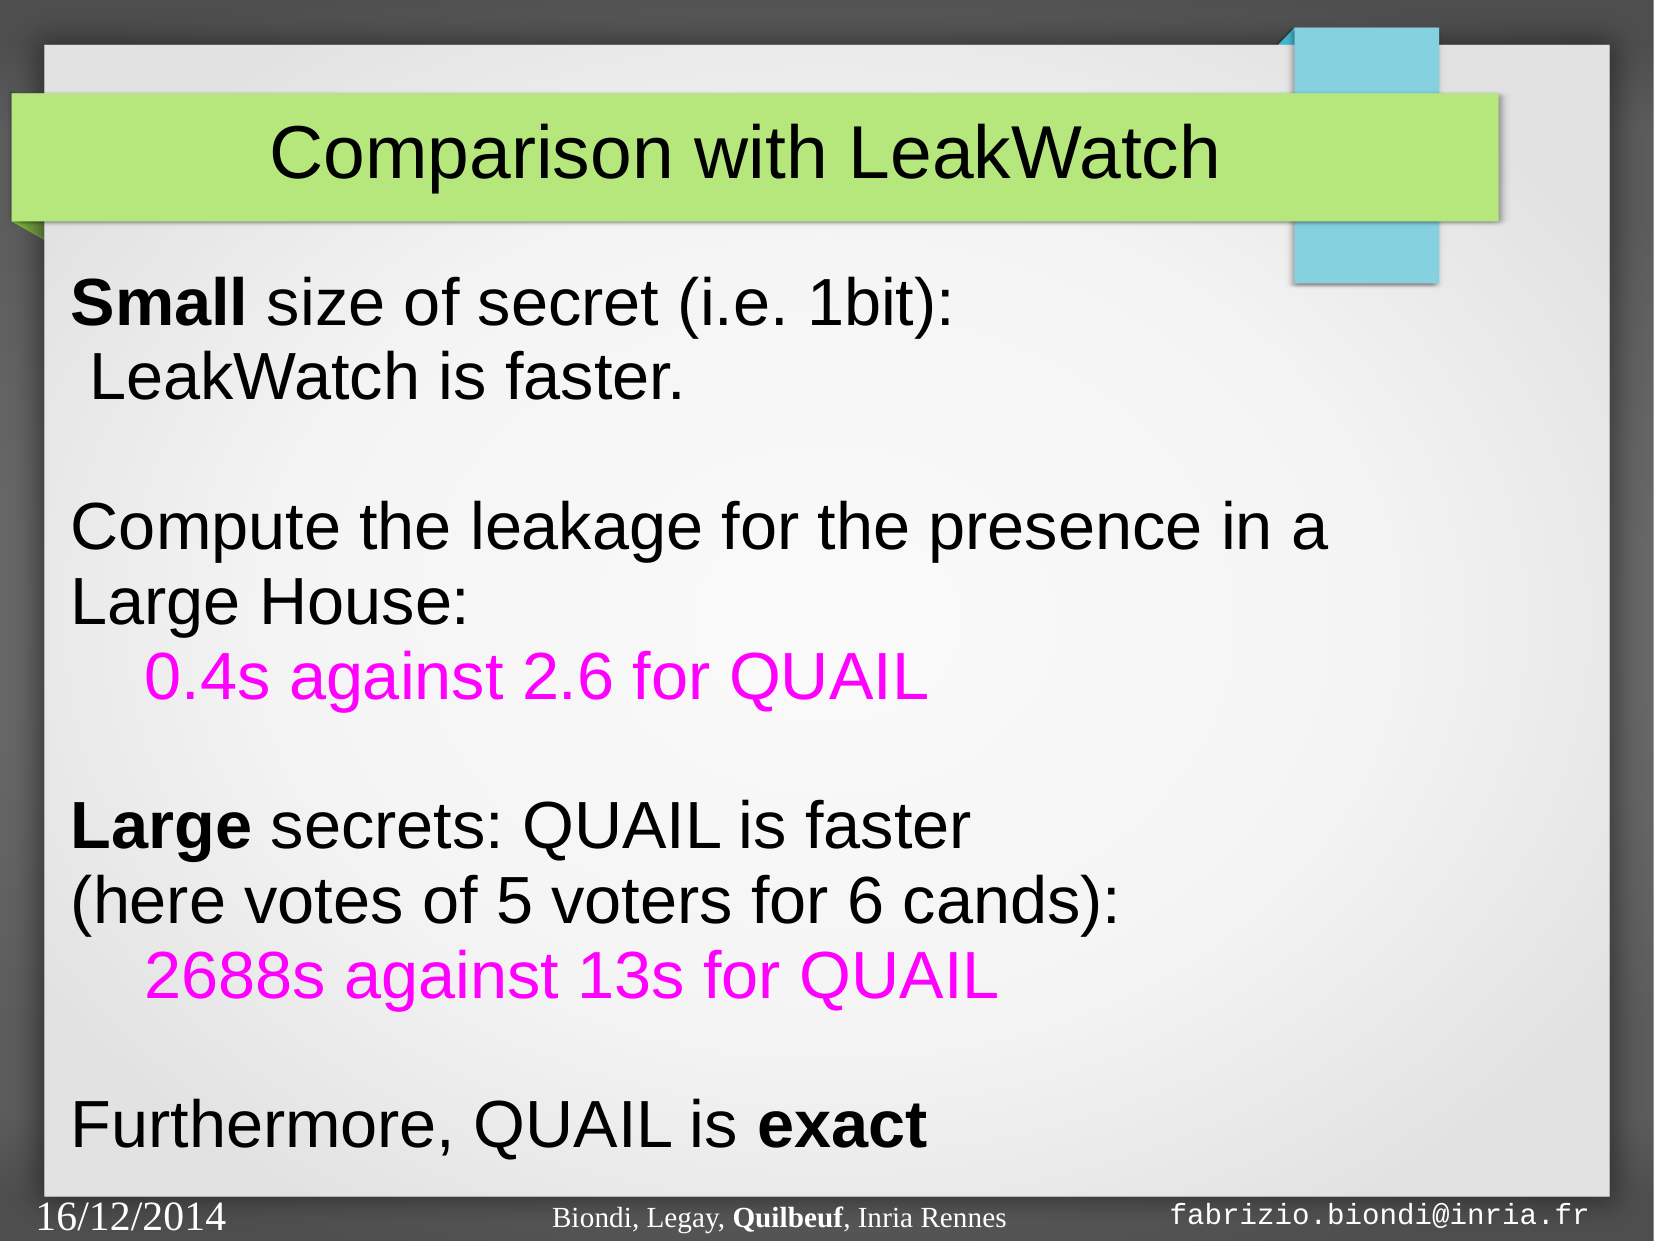

Comparison with LeakWatch
# Small size of secret (i.e. 1bit):
 LeakWatch is faster.
Compute the leakage for the presence in a Large House:
 0.4s against 2.6 for QUAIL
Large secrets: QUAIL is faster
(here votes of 5 voters for 6 cands):
 2688s against 13s for QUAIL
Furthermore, QUAIL is exact
18/04/2014
Fabrizio Biondi, INRIA Rennes